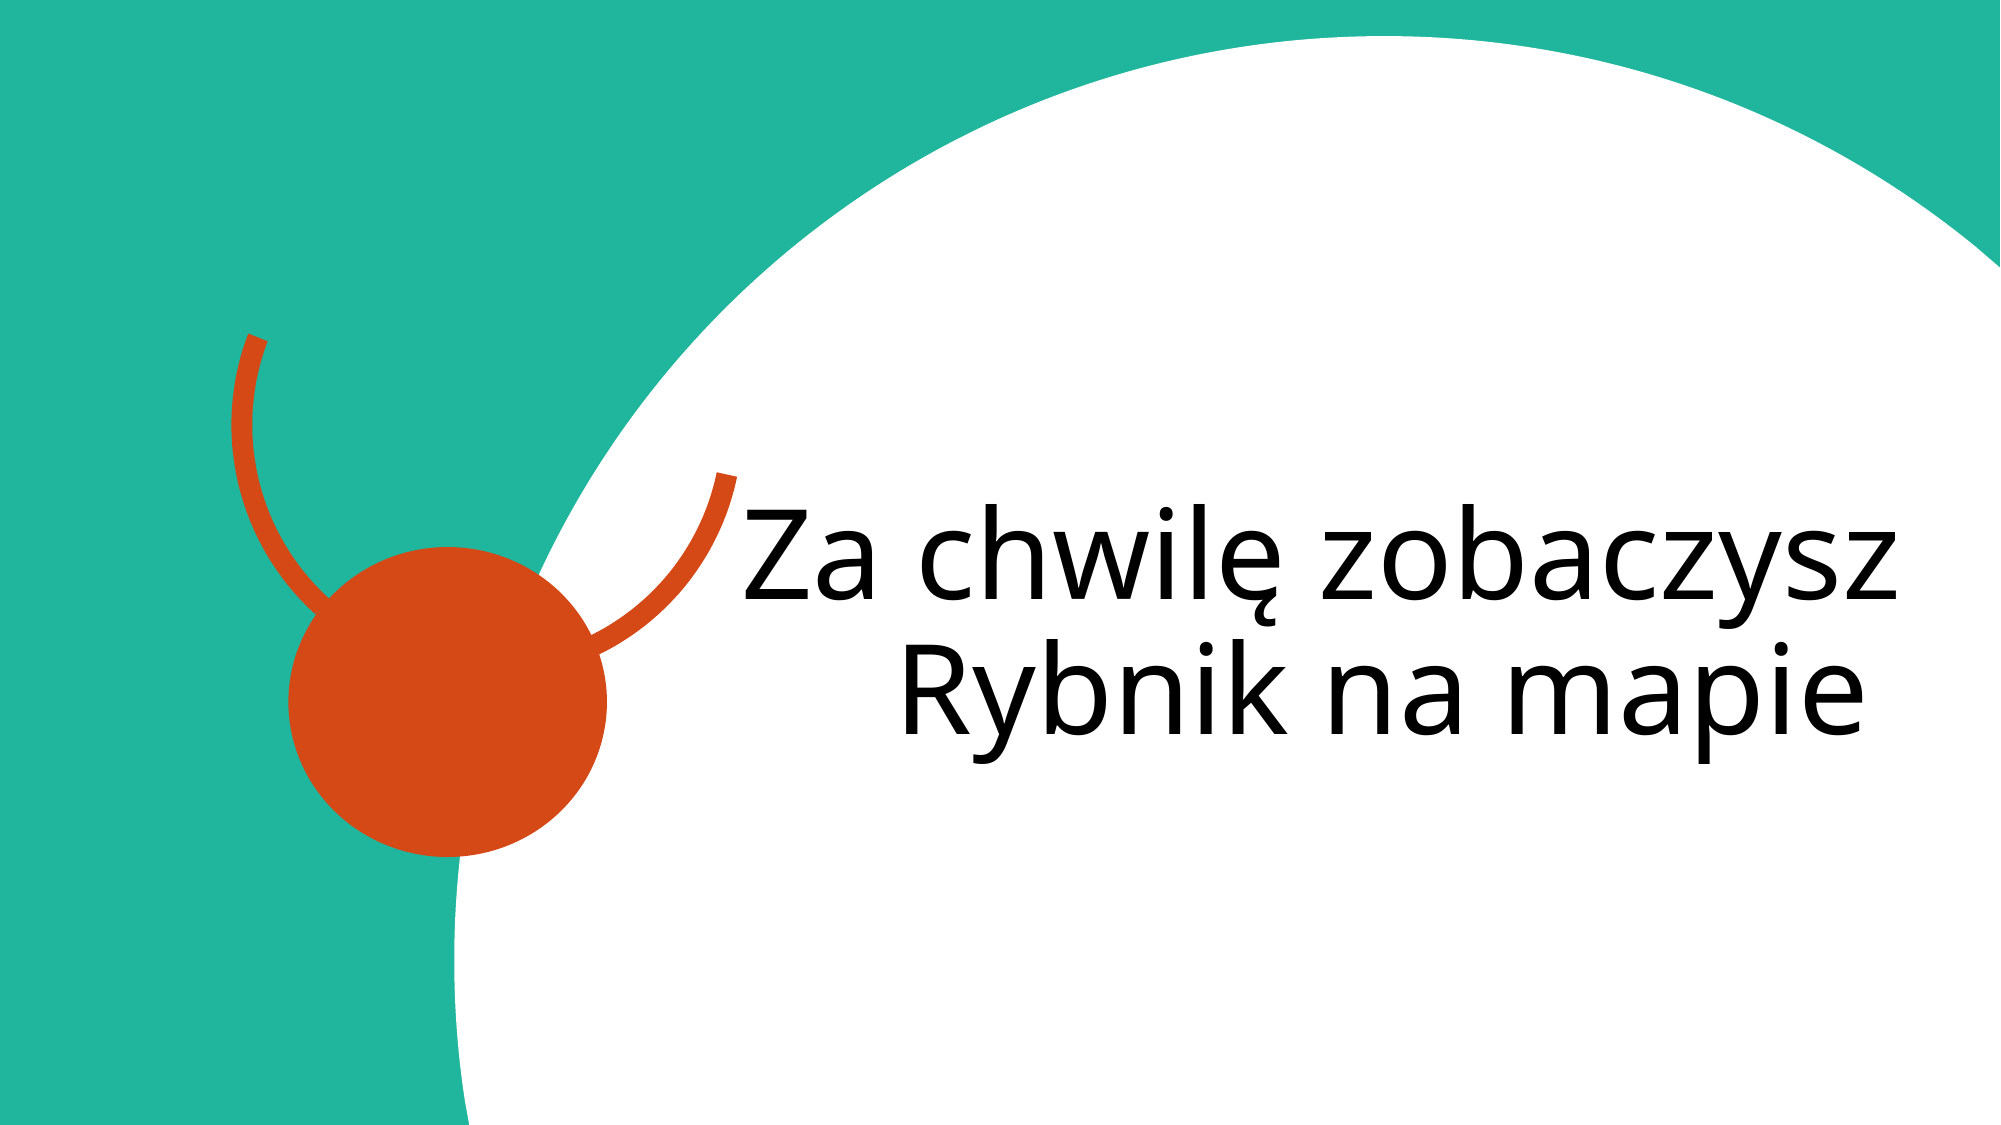

# Za chwilę zobaczysz Rybnik na mapie